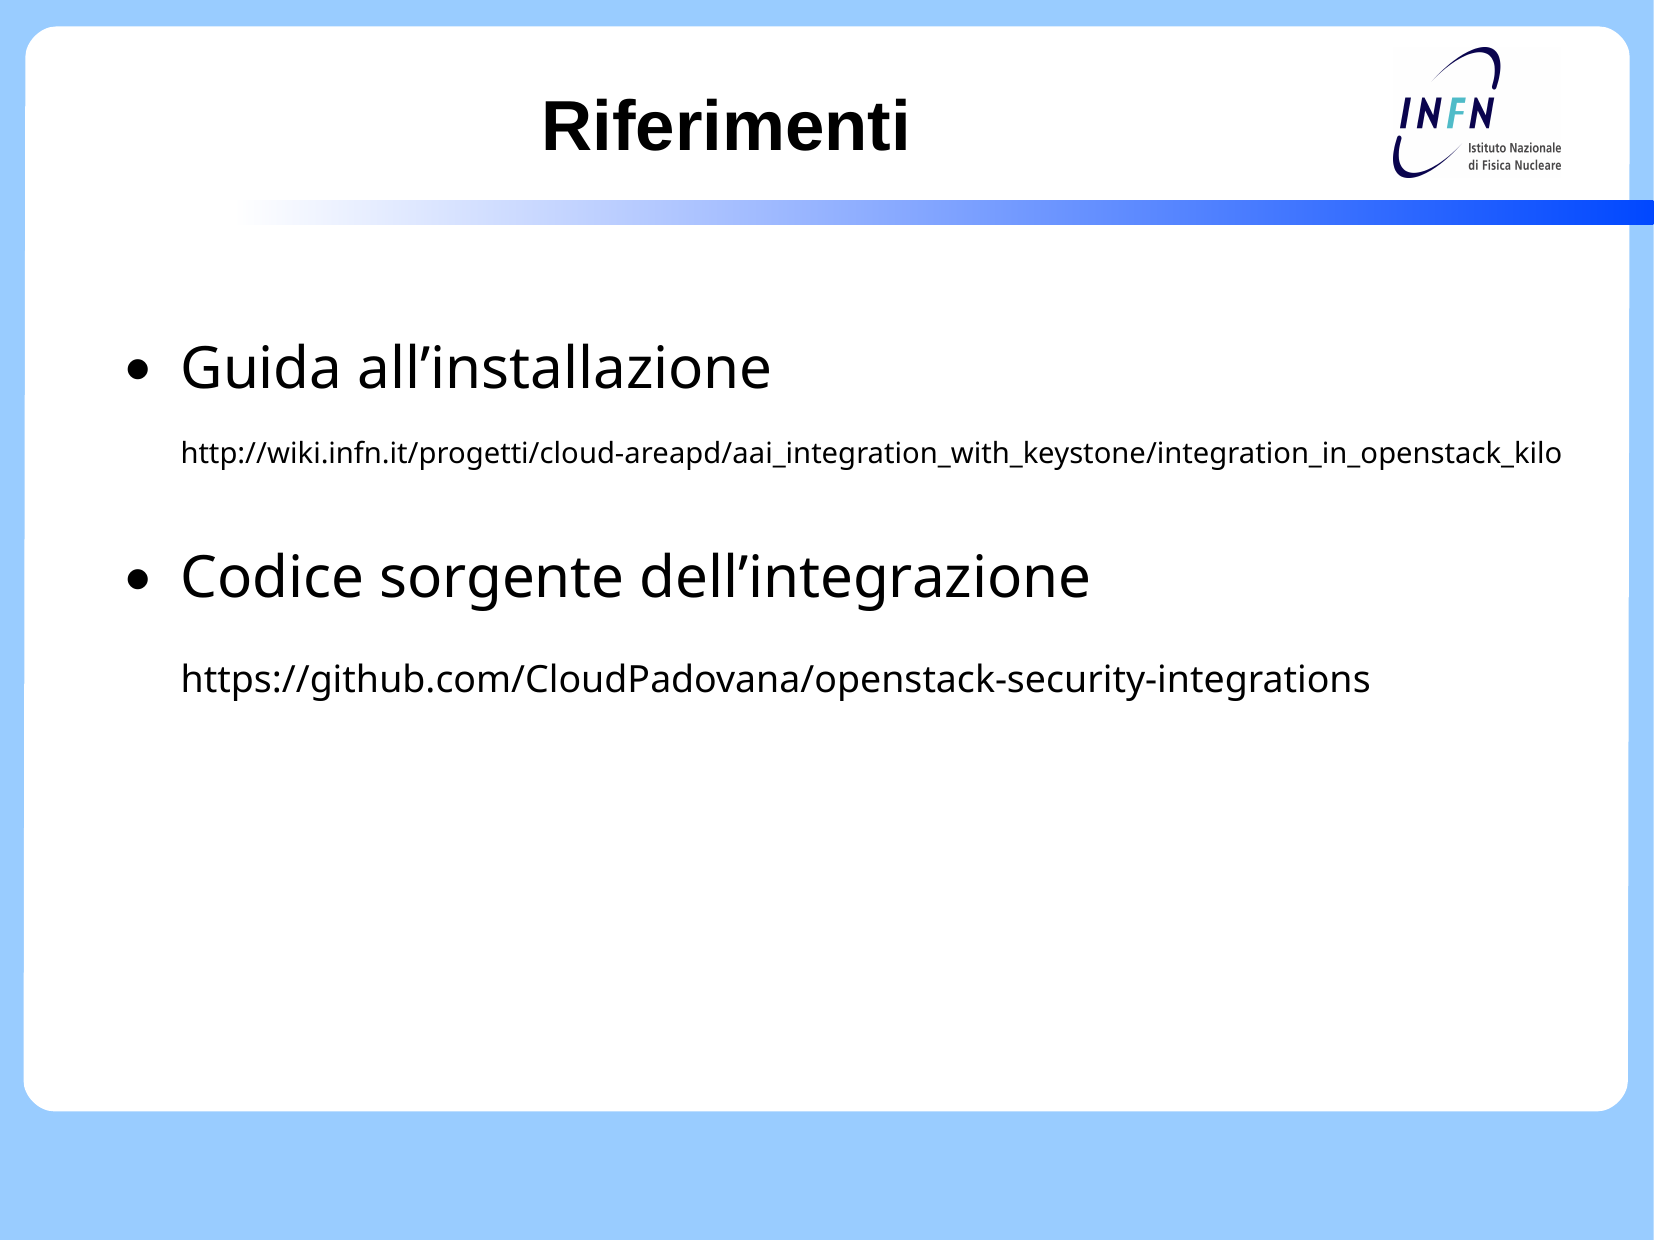

Riferimenti
Guida all’installazione
http://wiki.infn.it/progetti/cloud-areapd/aai_integration_with_keystone/integration_in_openstack_kilo
Codice sorgente dell’integrazione
https://github.com/CloudPadovana/openstack-security-integrations